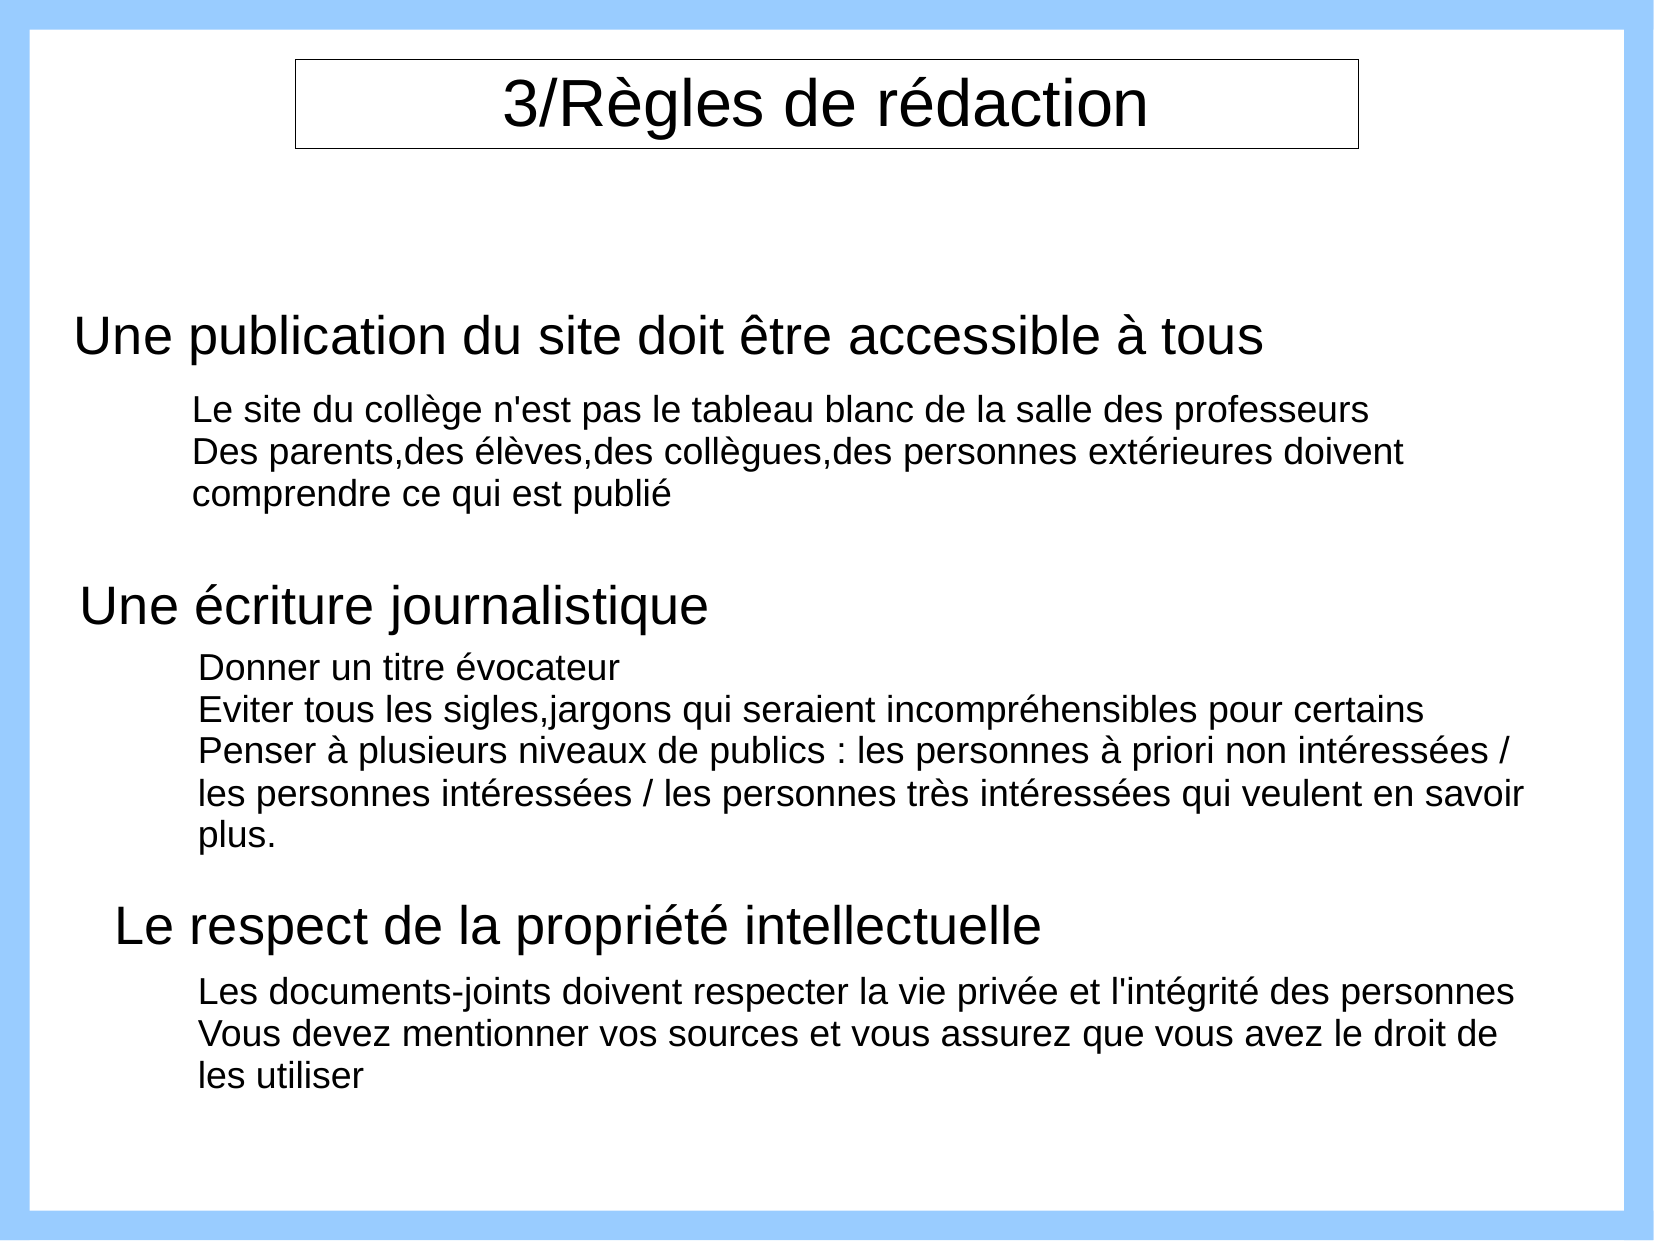

3/Règles de rédaction
Une publication du site doit être accessible à tous
Le site du collège n'est pas le tableau blanc de la salle des professeurs
Des parents,des élèves,des collègues,des personnes extérieures doivent comprendre ce qui est publié
Une écriture journalistique
Donner un titre évocateur
Eviter tous les sigles,jargons qui seraient incompréhensibles pour certains
Penser à plusieurs niveaux de publics : les personnes à priori non intéressées / les personnes intéressées / les personnes très intéressées qui veulent en savoir plus.
Le respect de la propriété intellectuelle
Les documents-joints doivent respecter la vie privée et l'intégrité des personnes
Vous devez mentionner vos sources et vous assurez que vous avez le droit de les utiliser